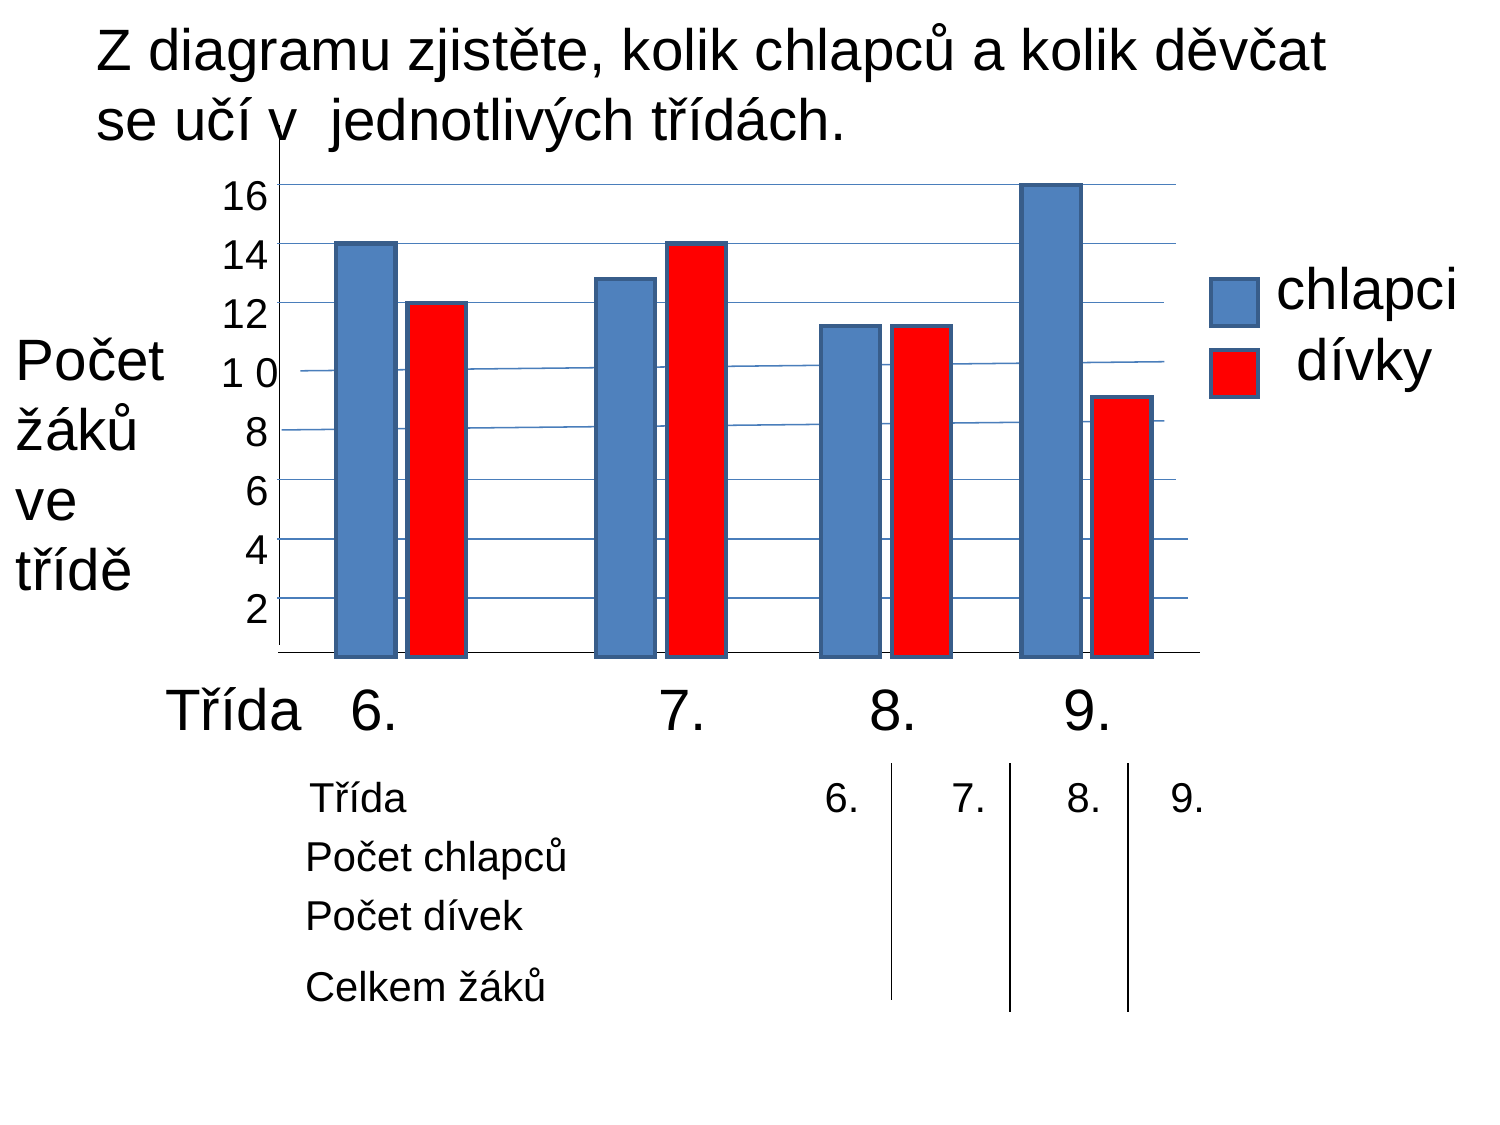

Z diagramu zjistěte, kolik chlapců a kolik děvčat
se učí v jednotlivých třídách.
16
14
chlapci
12
Počet
žáků
ve
třídě
dívky
1 0
8
6
4
2
Třída 6. 7. 8. 9.
| | |
| --- | --- |
| | |
| | |
| | |
 Třída
 6. 7. 8. 9.
Počet chlapců
Počet dívek
Celkem žáků